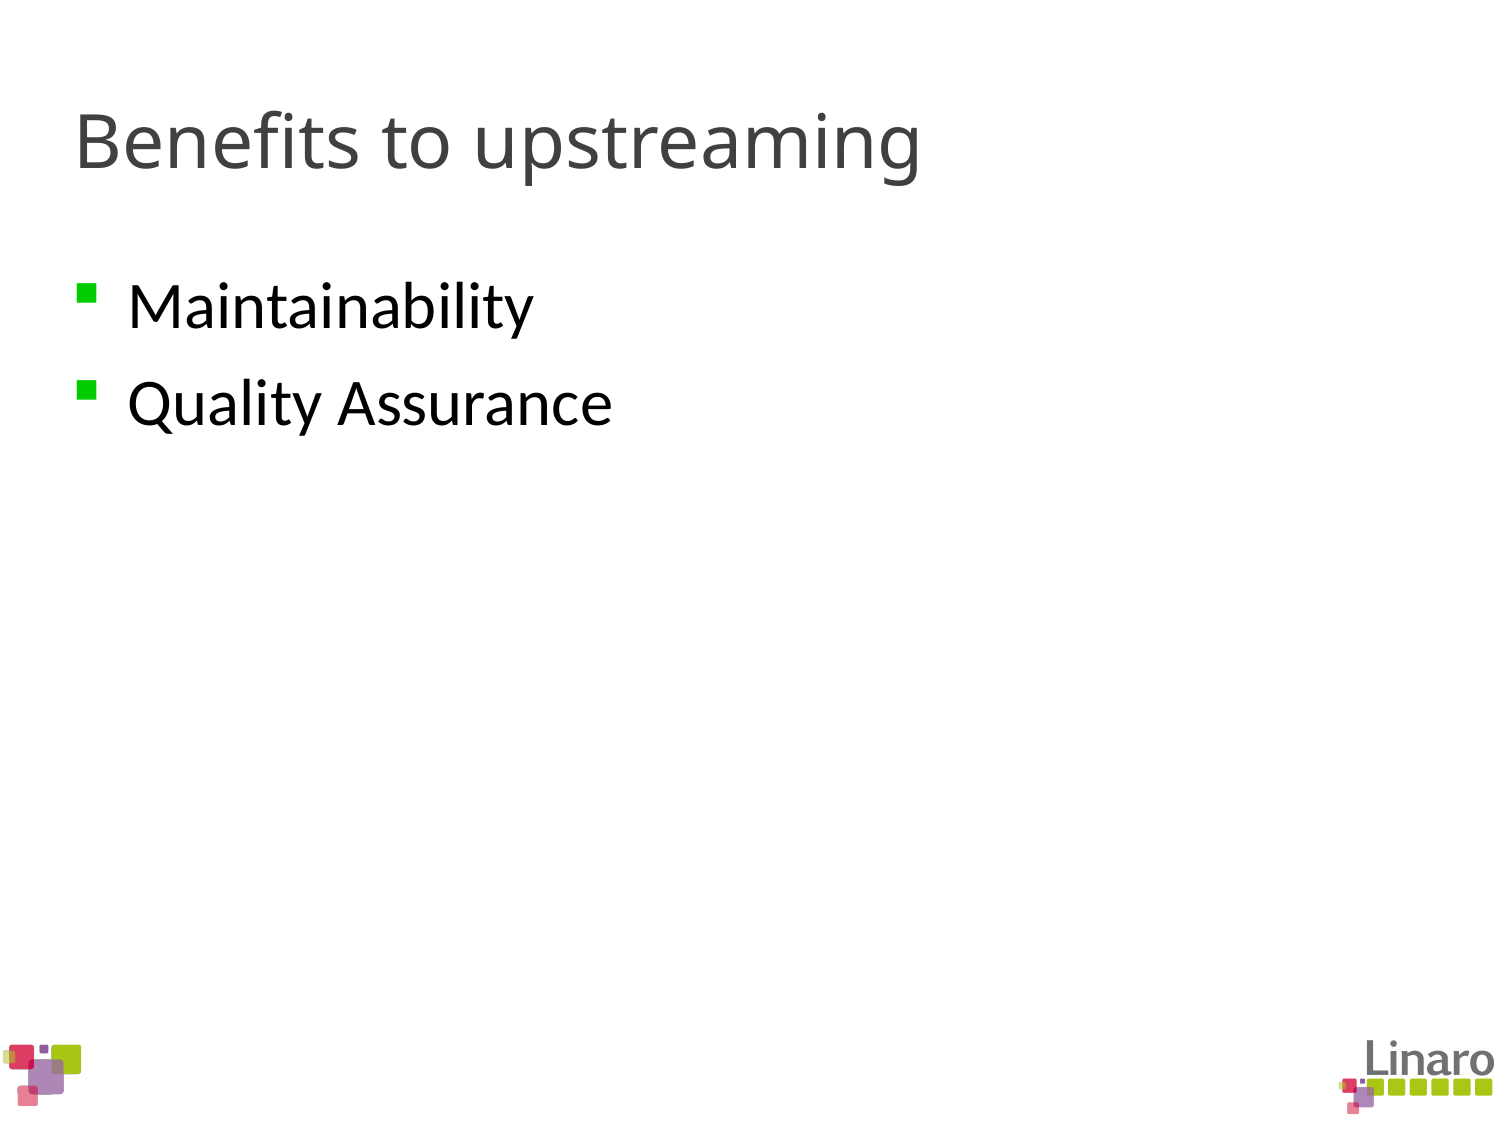

# Benefits to upstreaming
Maintainability
Quality Assurance